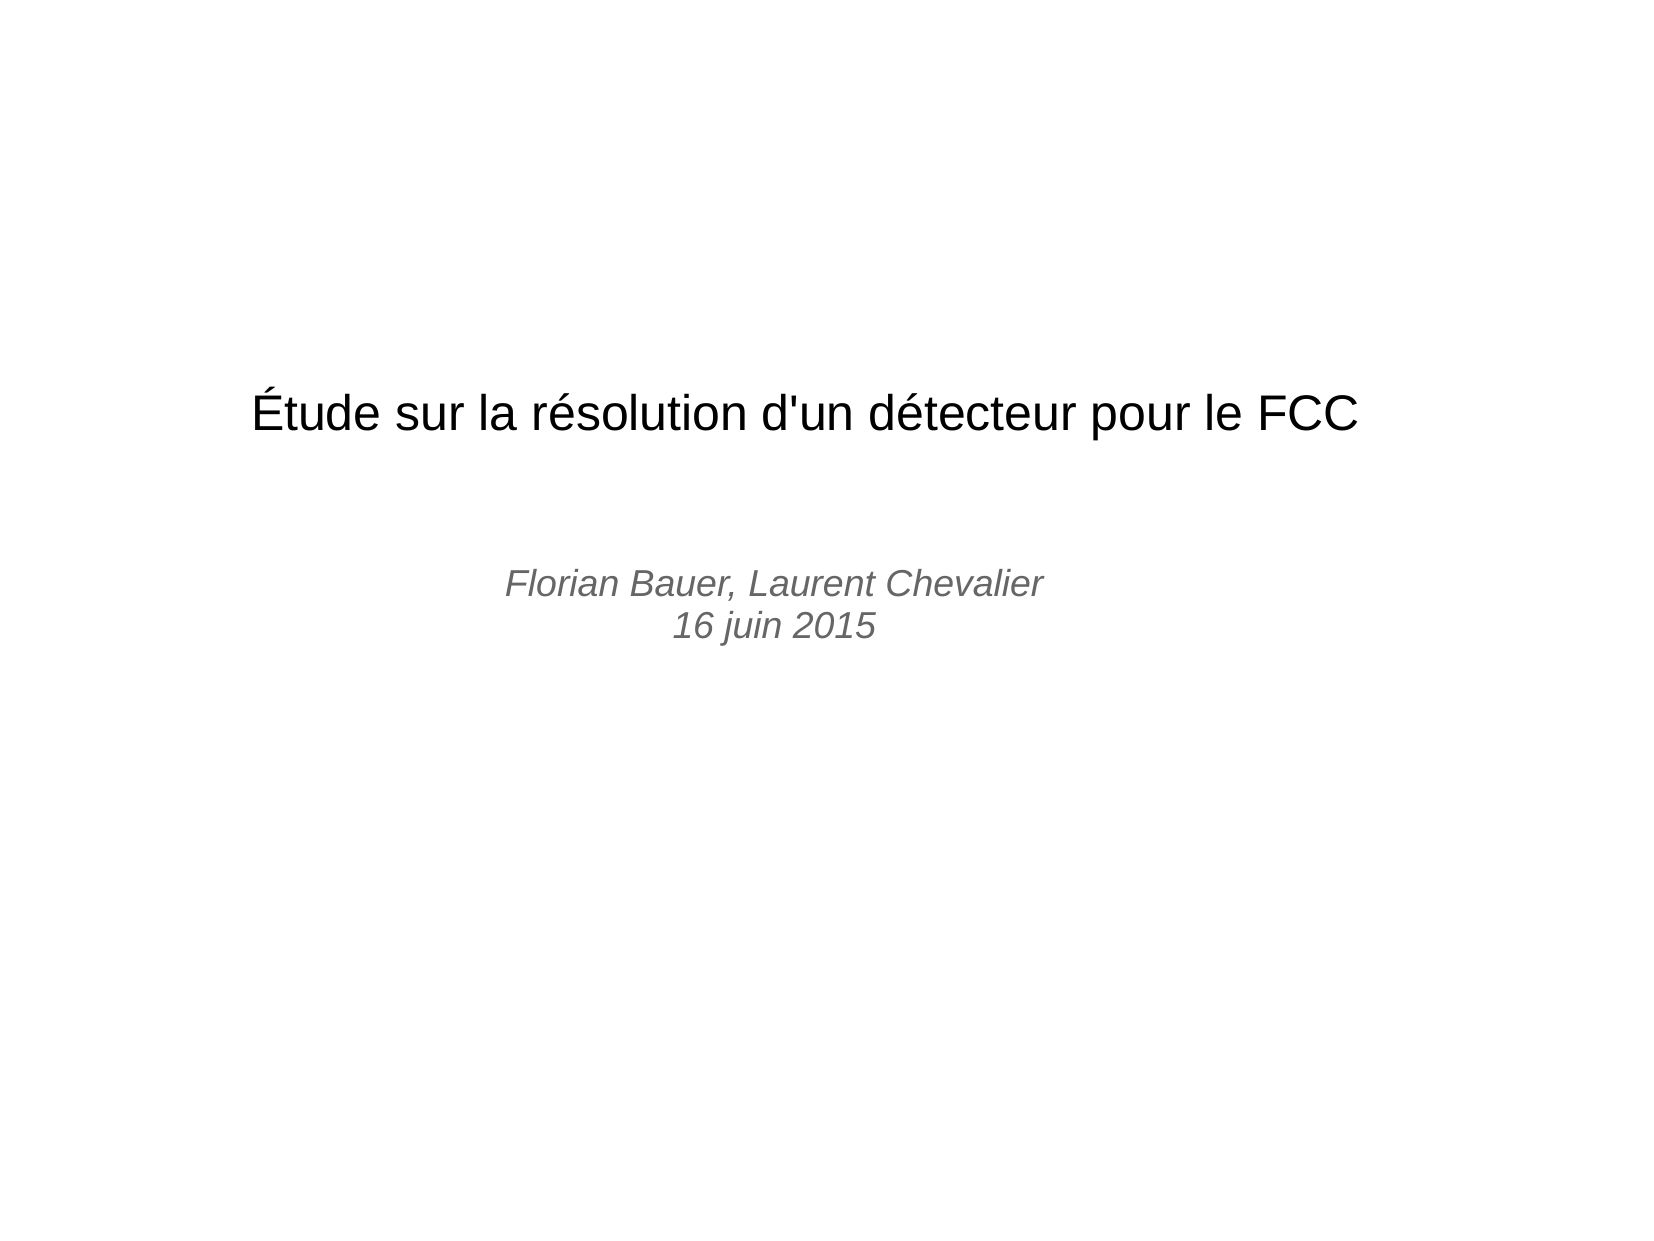

Étude sur la résolution d'un détecteur pour le FCC
Florian Bauer, Laurent Chevalier
16 juin 2015